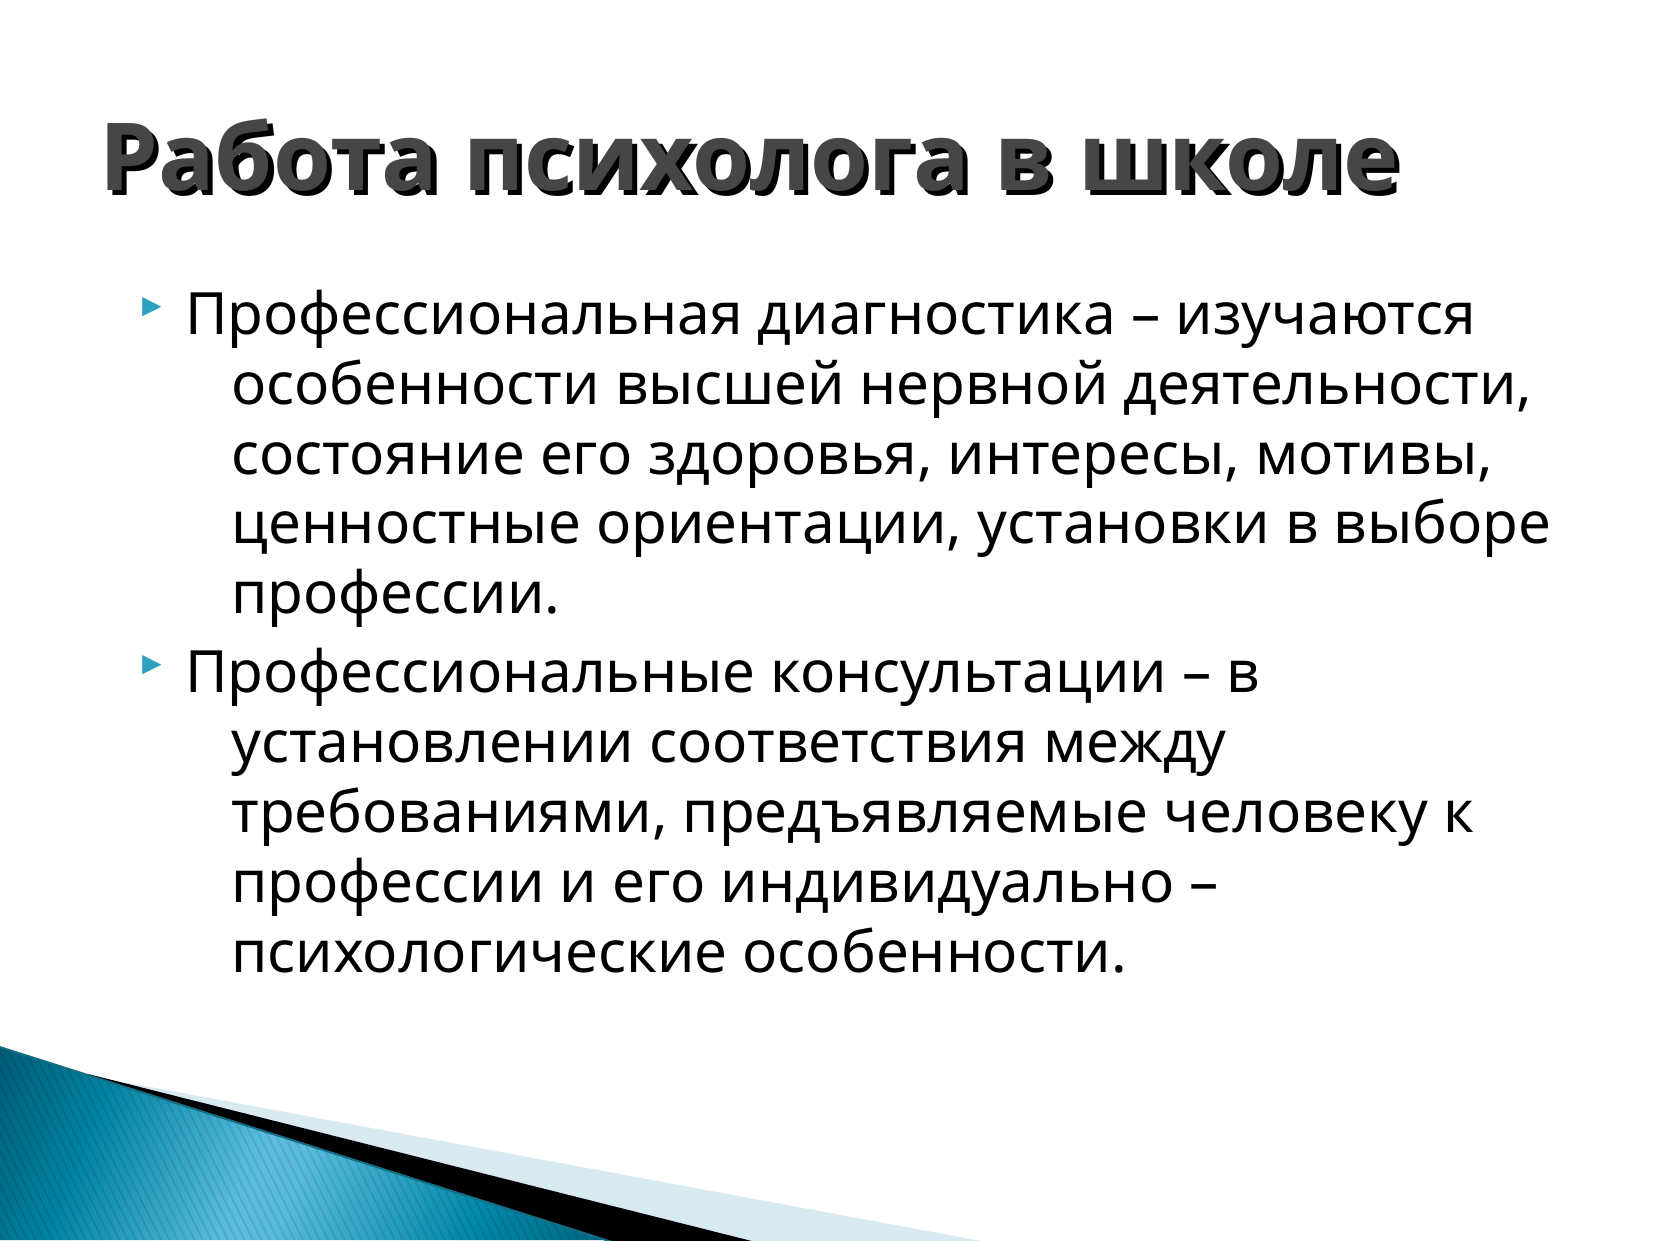

Работа психолога в школе
# Профессиональная диагностика – изучаются особенности высшей нервной деятельности, состояние его здоровья, интересы, мотивы, ценностные ориентации, установки в выборе профессии.
Профессиональные консультации – в установлении соответствия между требованиями, предъявляемые человеку к профессии и его индивидуально – психологические особенности.